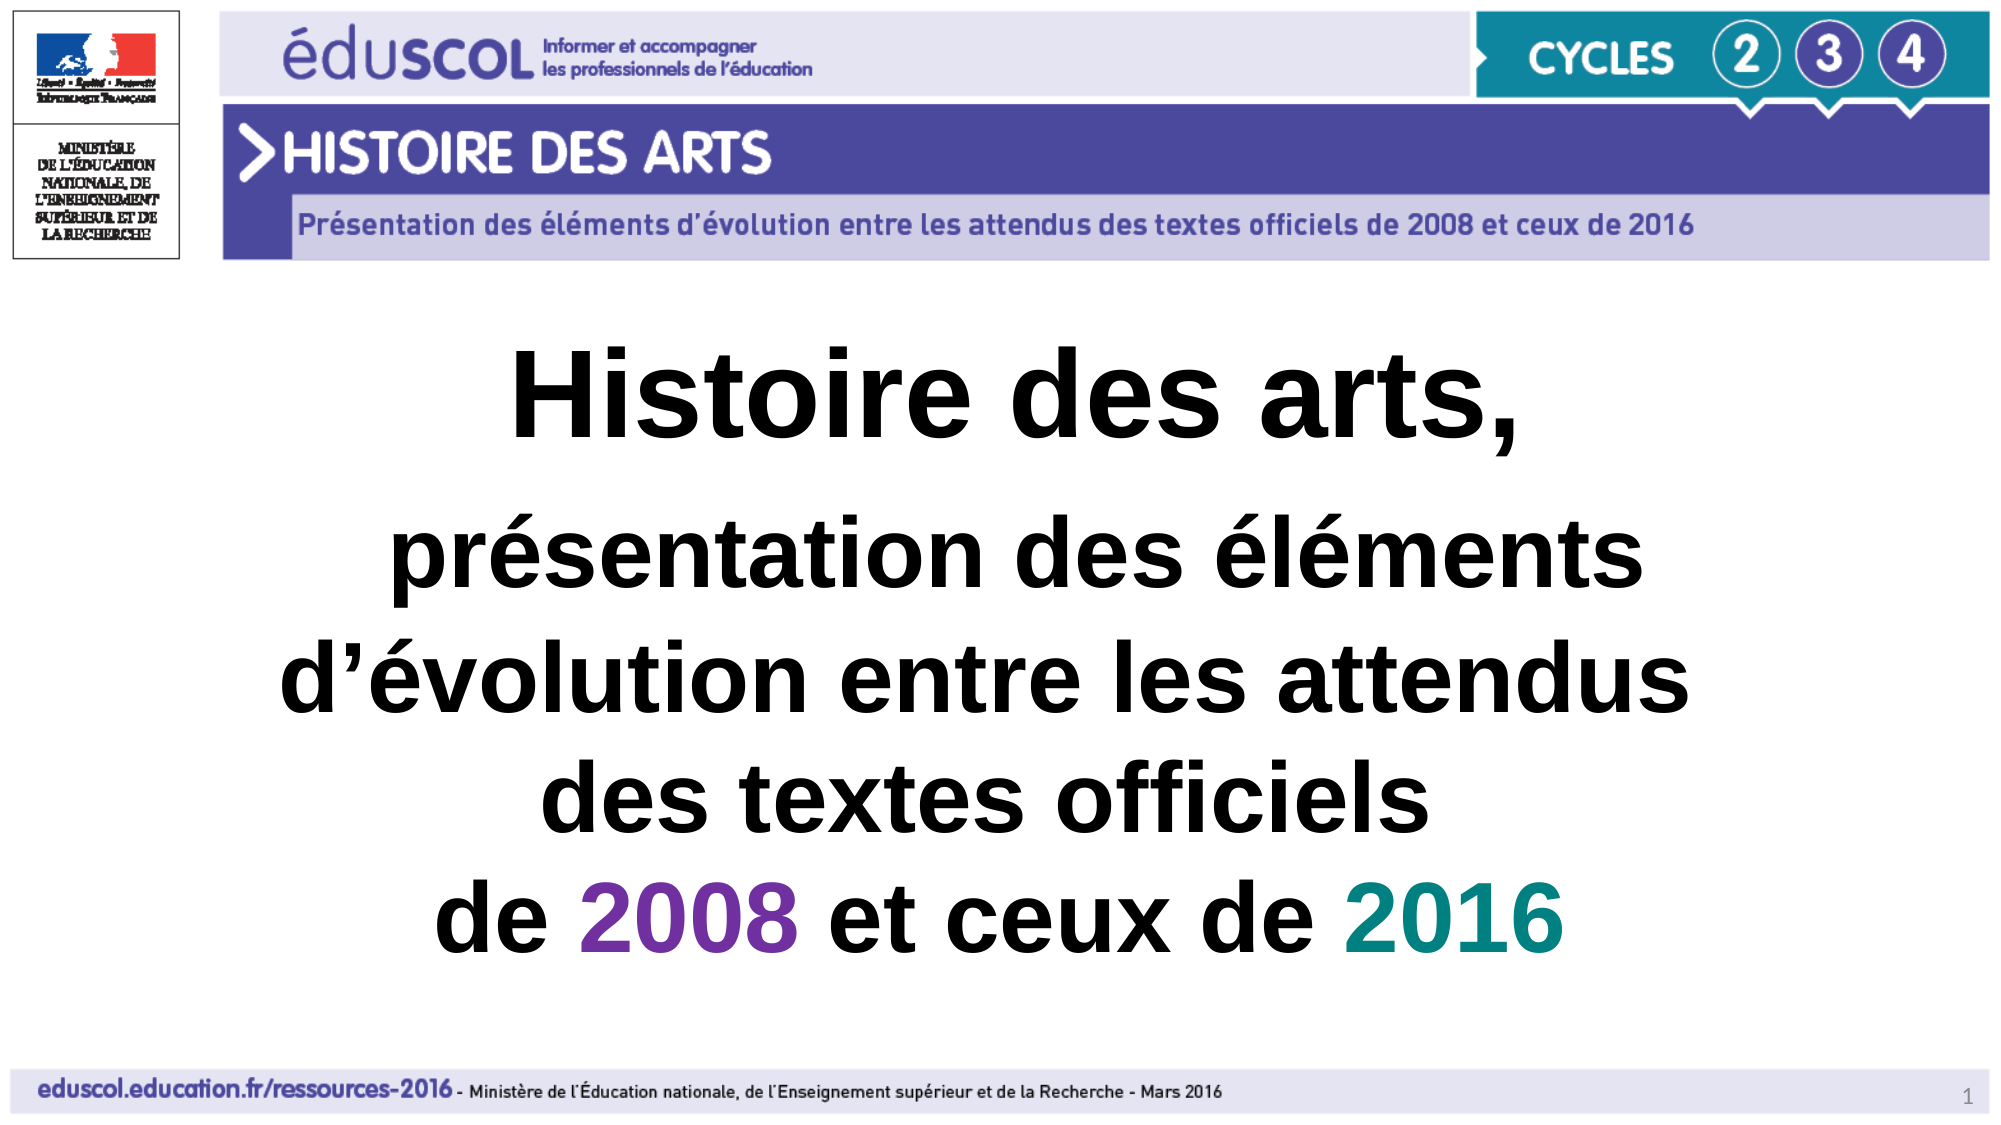

# Histoire des arts, présentation des éléments d’évolution entre les attendus des textes officiels de 2008 et ceux de 2016